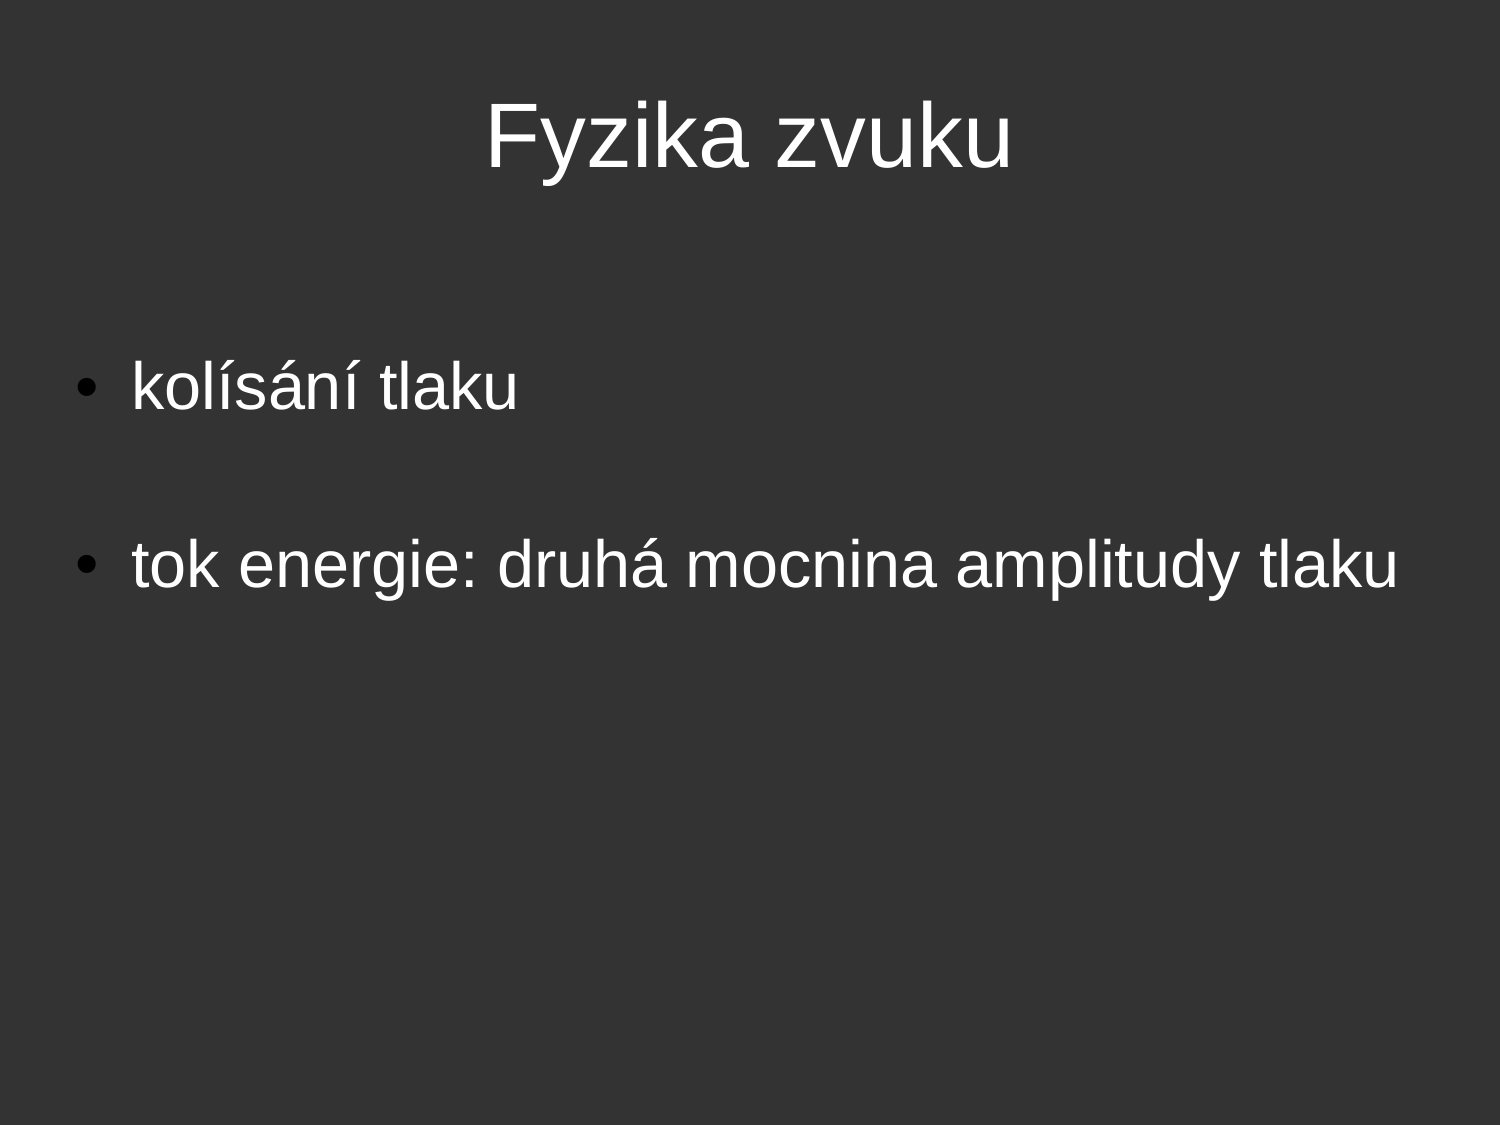

# Fyzika zvuku
kolísání tlaku
tok energie: druhá mocnina amplitudy tlaku